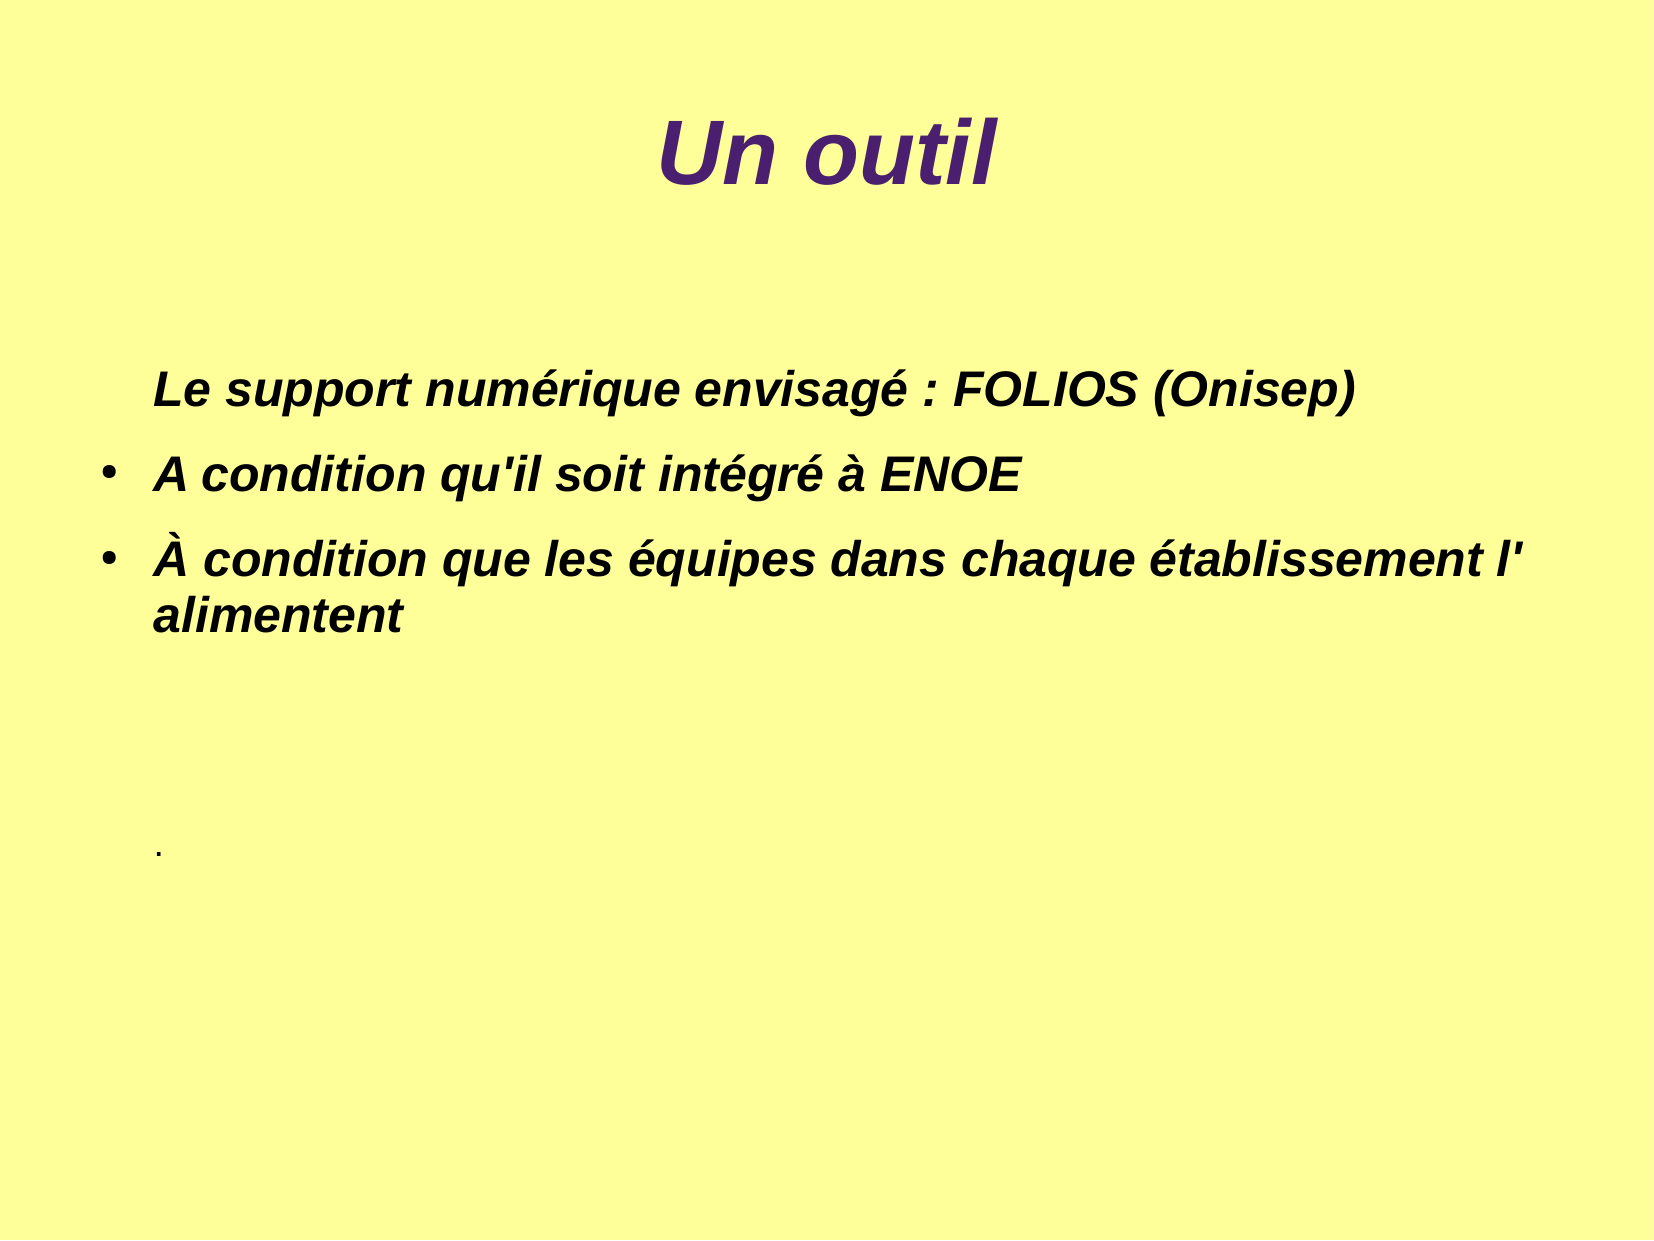

# Un outil
Le support numérique envisagé : FOLIOS (Onisep)
A condition qu'il soit intégré à ENOE
À condition que les équipes dans chaque établissement l' alimentent
.